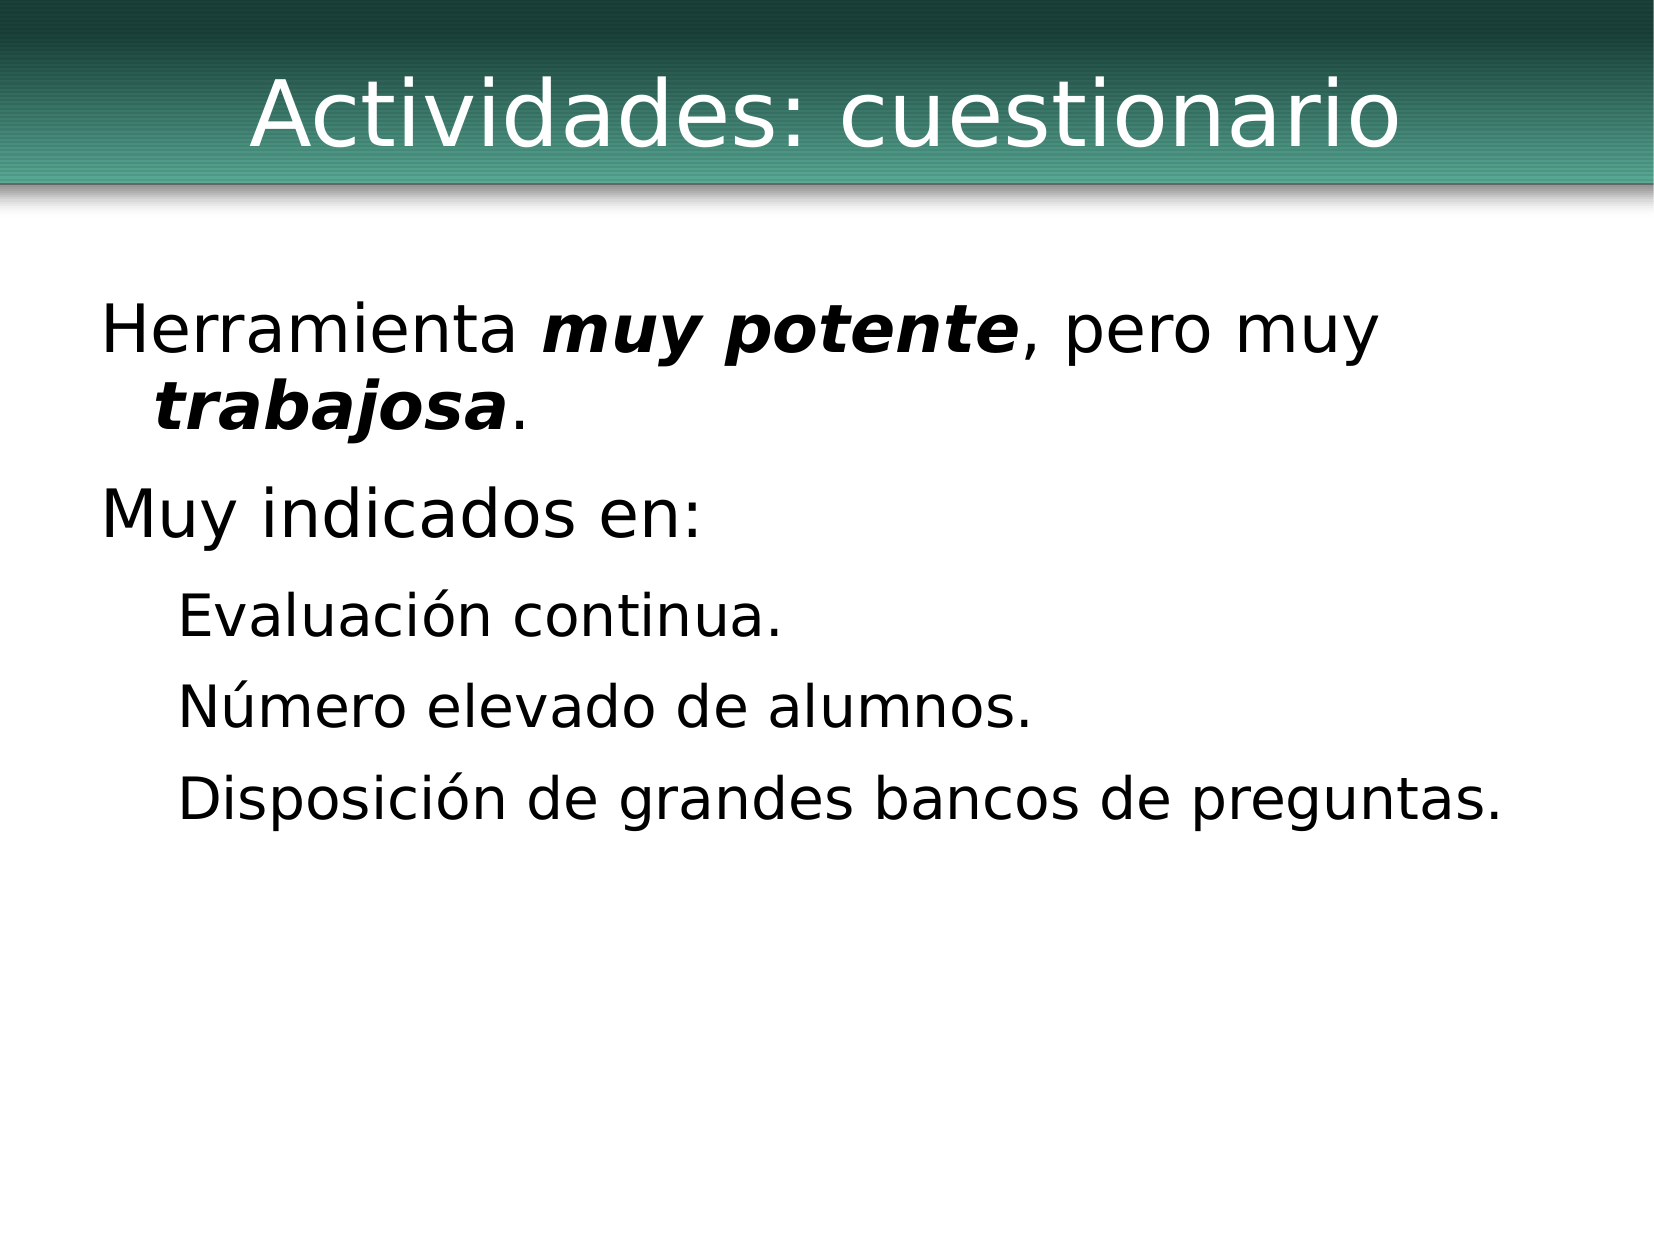

# Actividades: cuestionario
Herramienta muy potente, pero muy trabajosa.
Muy indicados en:
Evaluación continua.
Número elevado de alumnos.
Disposición de grandes bancos de preguntas.